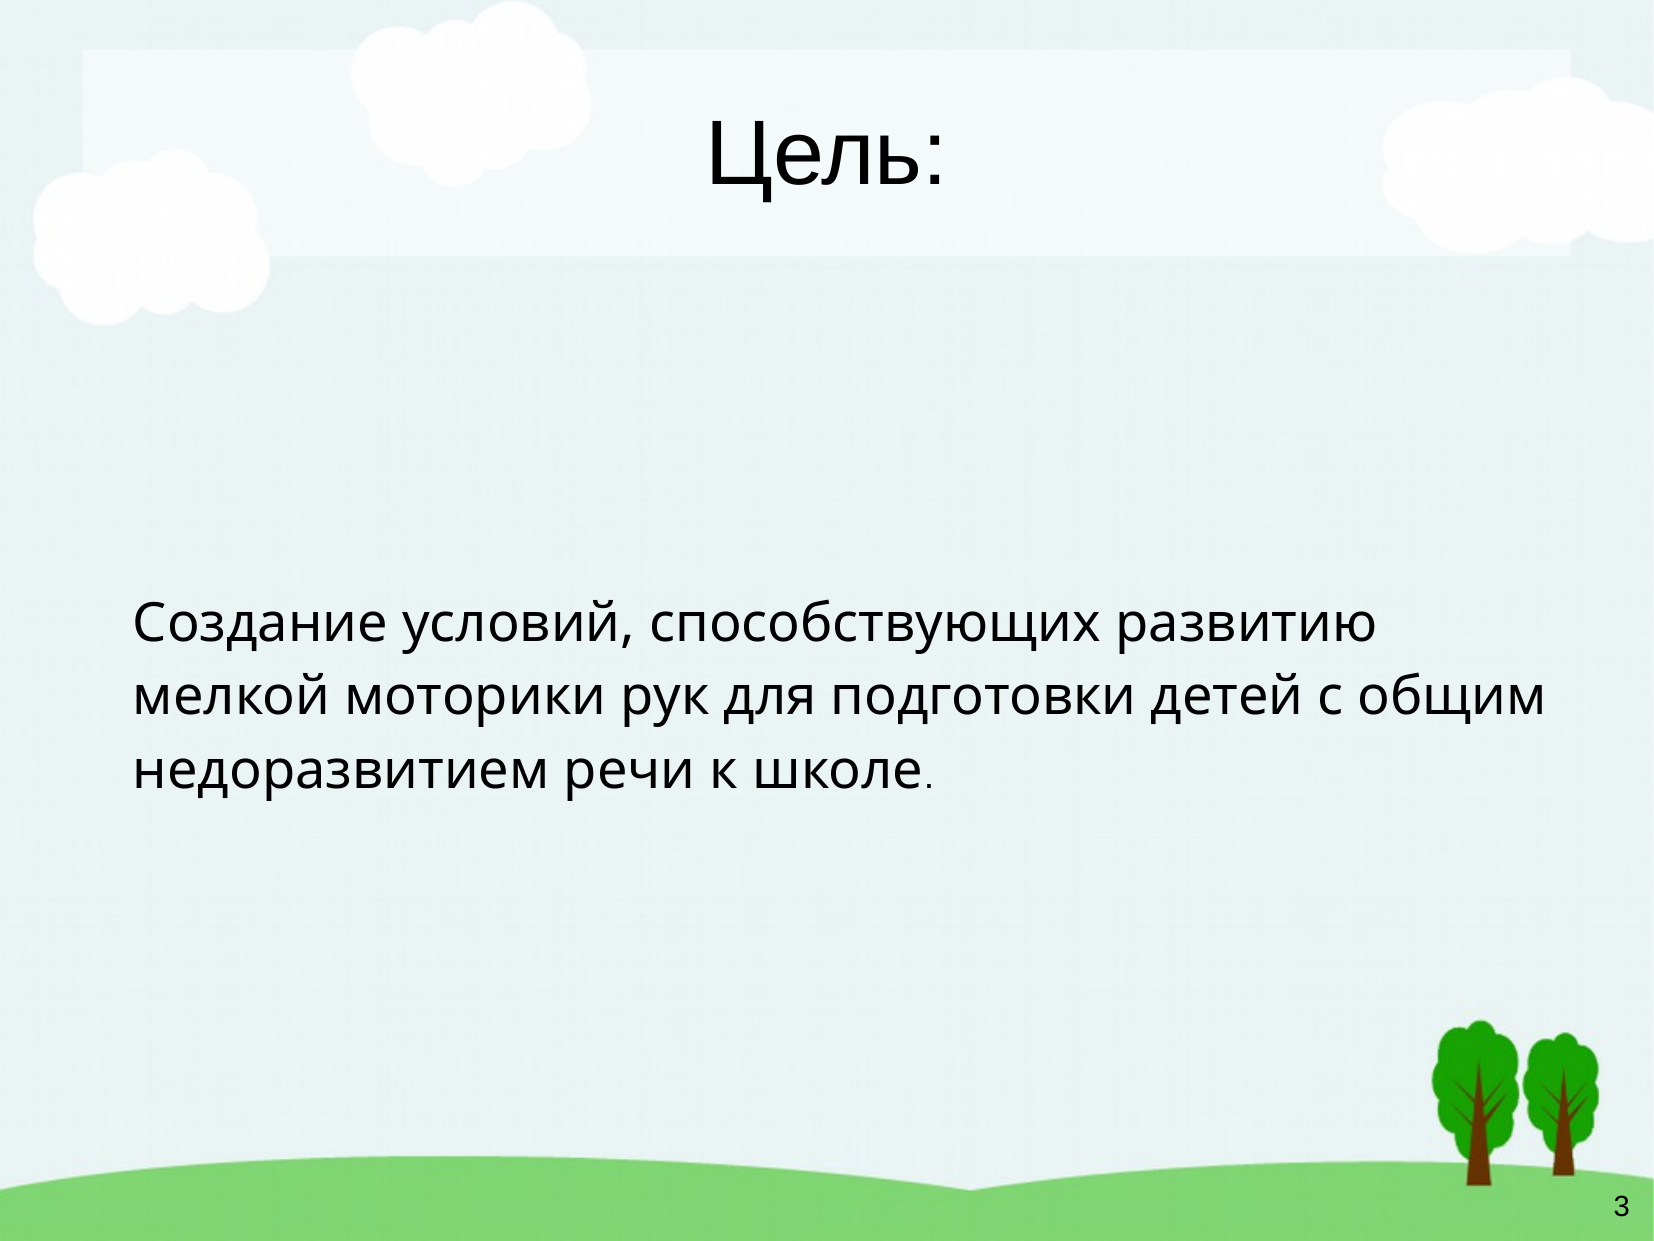

# Цель:
Создание условий, способствующих развитию мелкой моторики рук для подготовки детей с общим недоразвитием речи к школе.
3